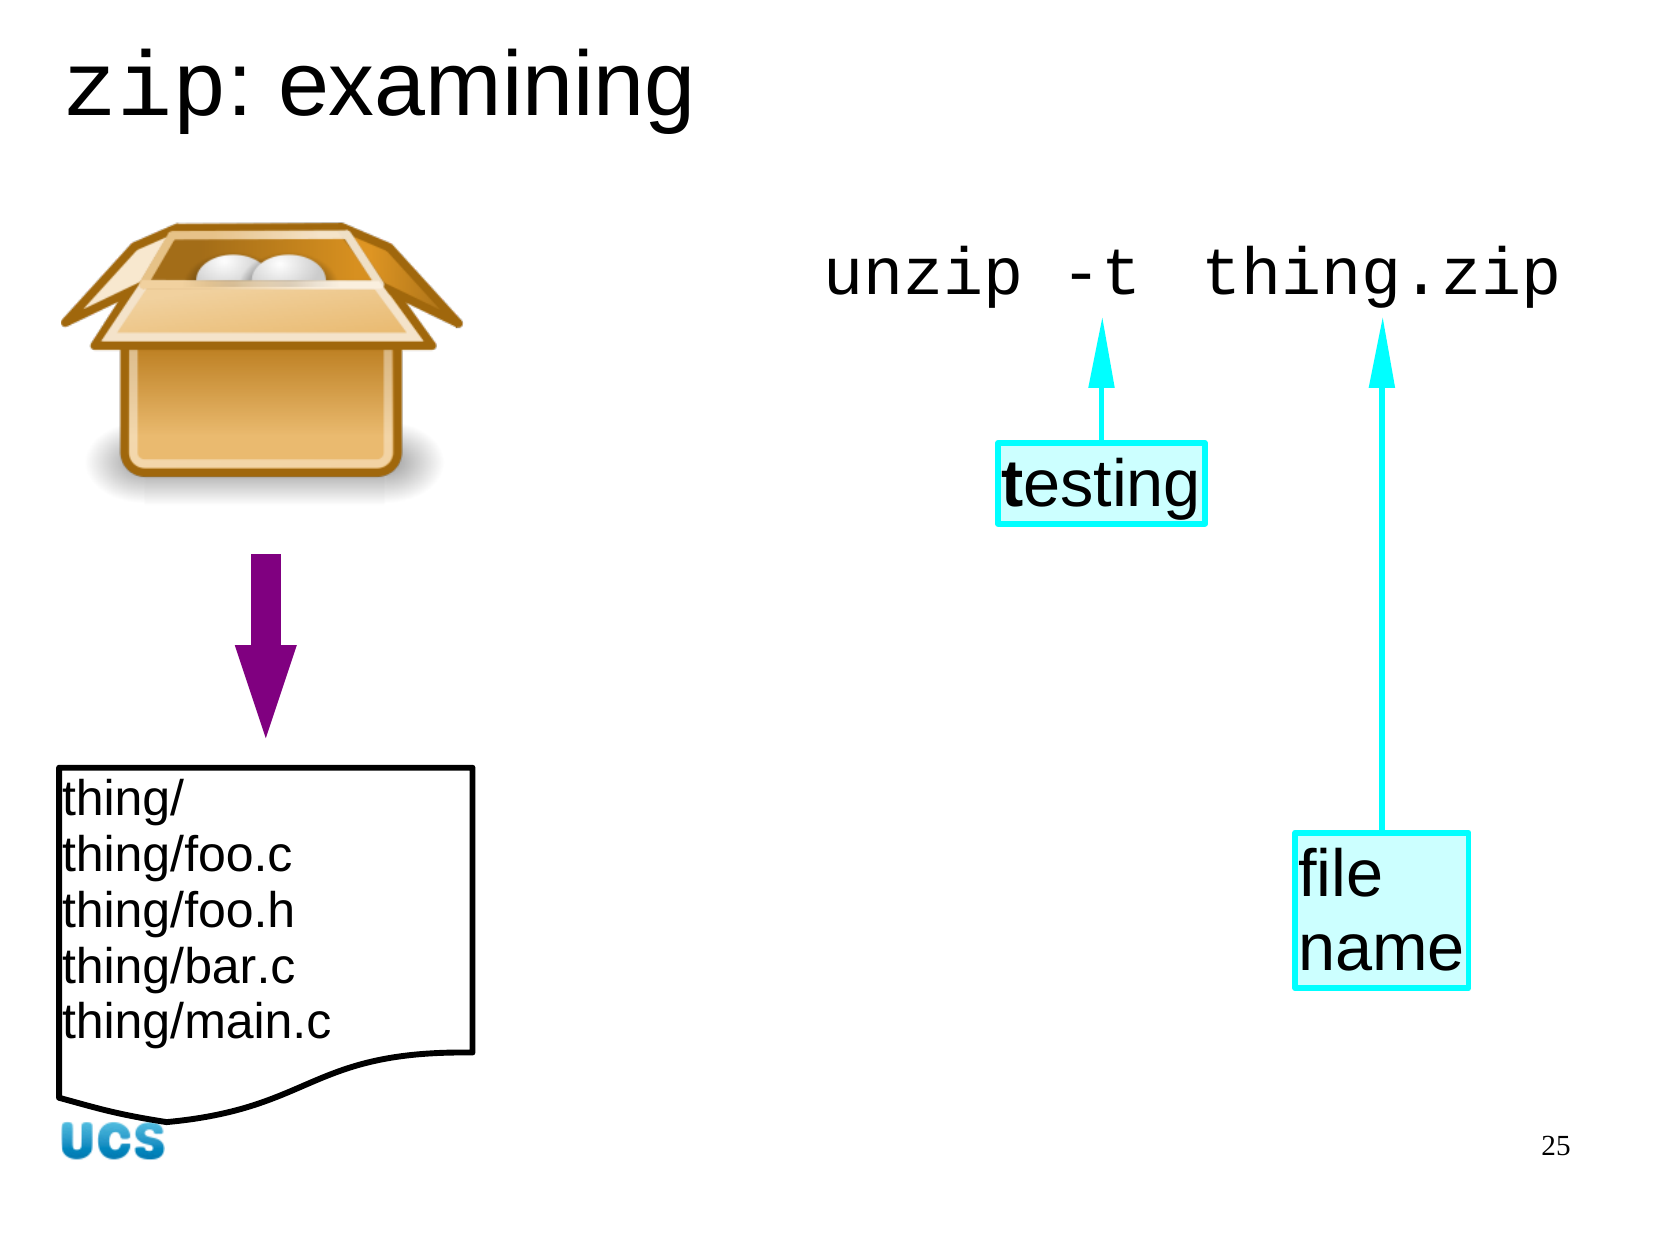

zip: examining
unzip
-t
thing.zip
testing
thing/
thing/foo.c
thing/foo.h
thing/bar.c
thing/main.c
file
name
25